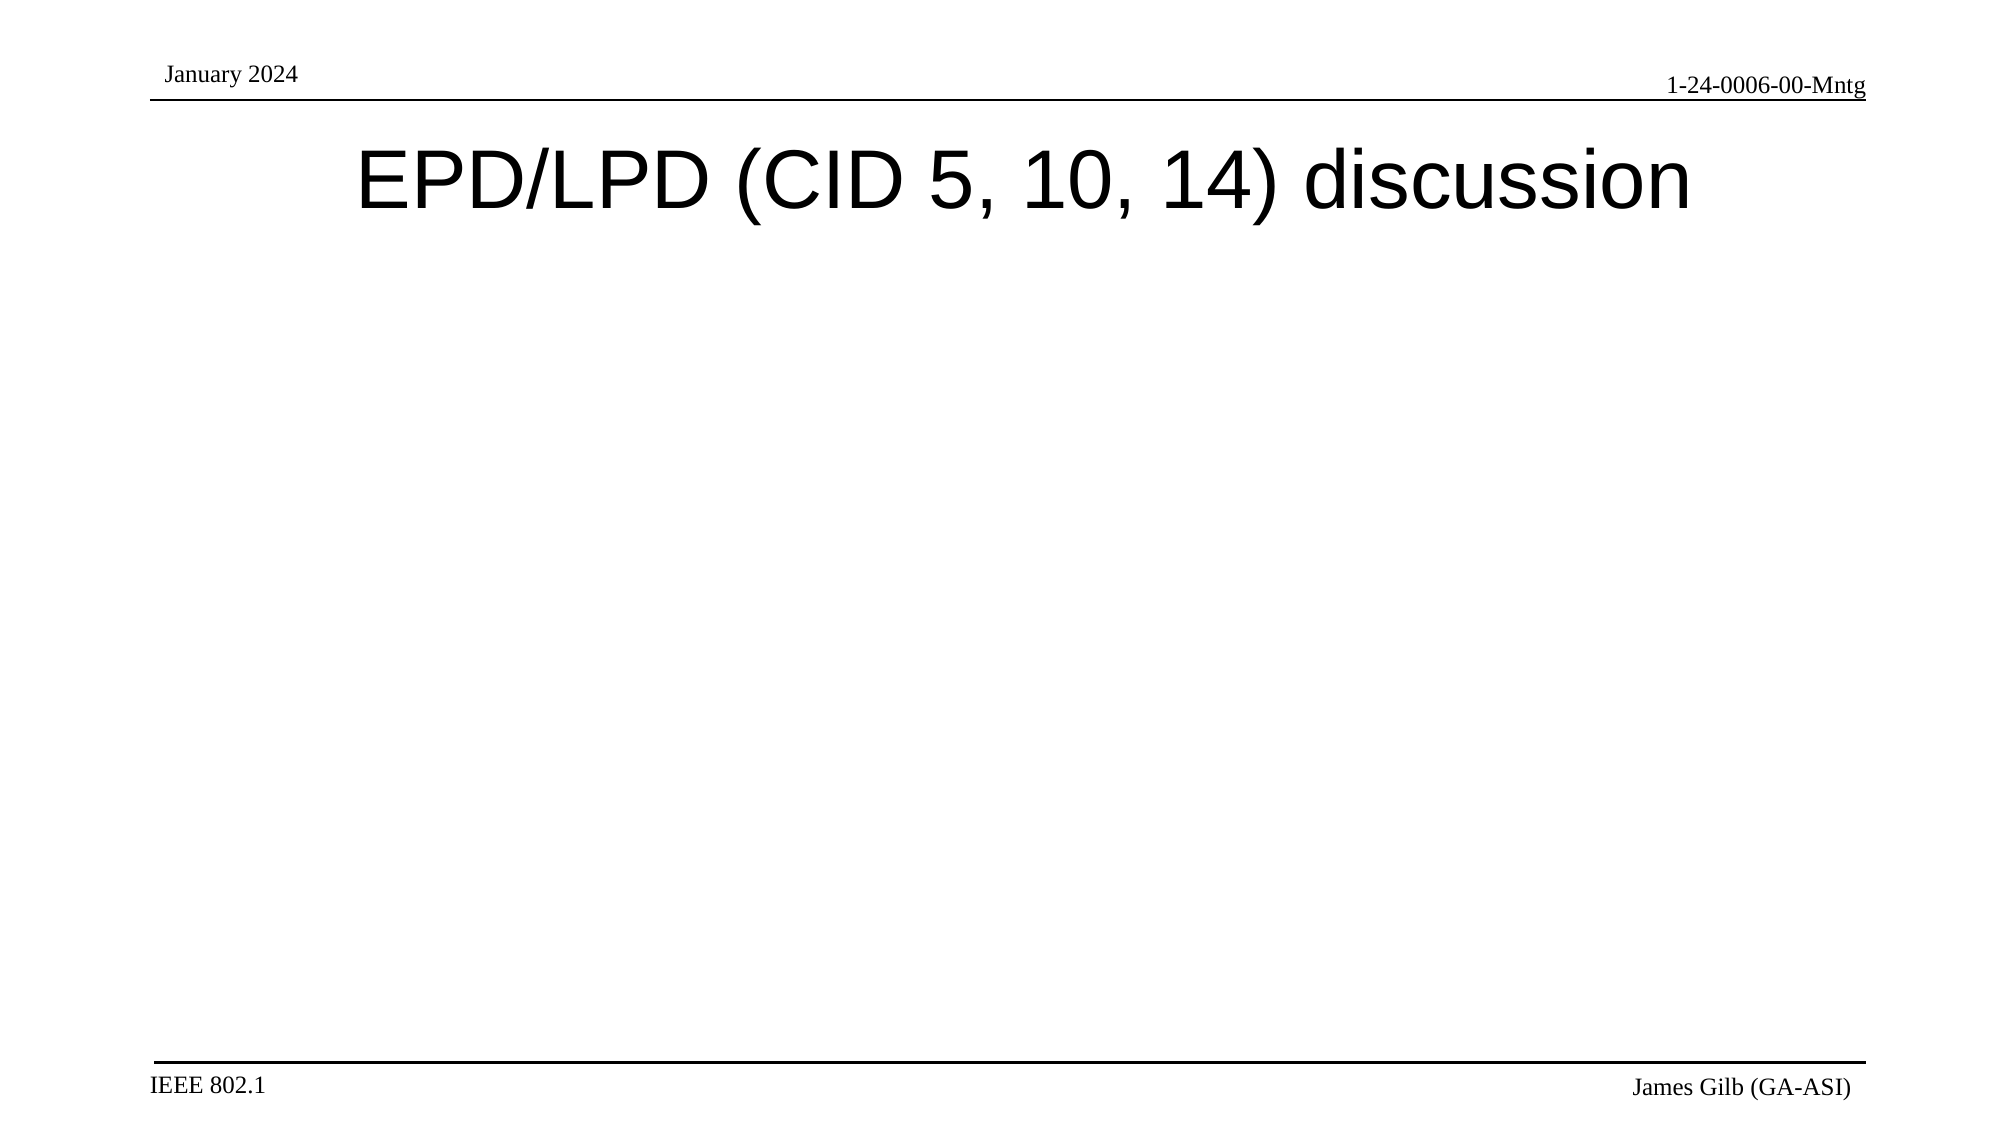

# EPD/LPD (CID 5, 10, 14) discussion